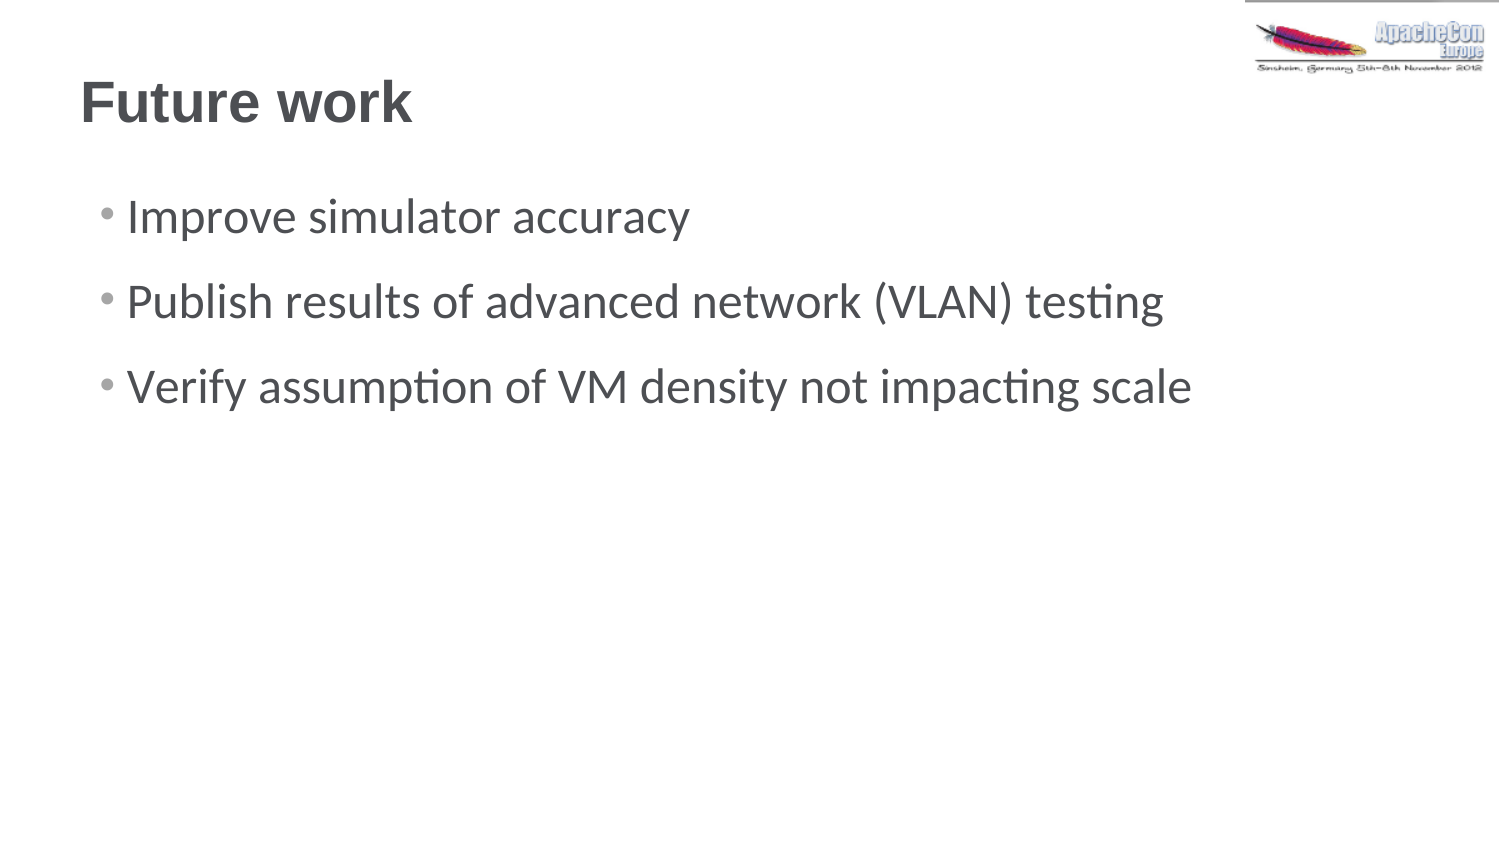

# Future work
Improve simulator accuracy
Publish results of advanced network (VLAN) testing
Verify assumption of VM density not impacting scale